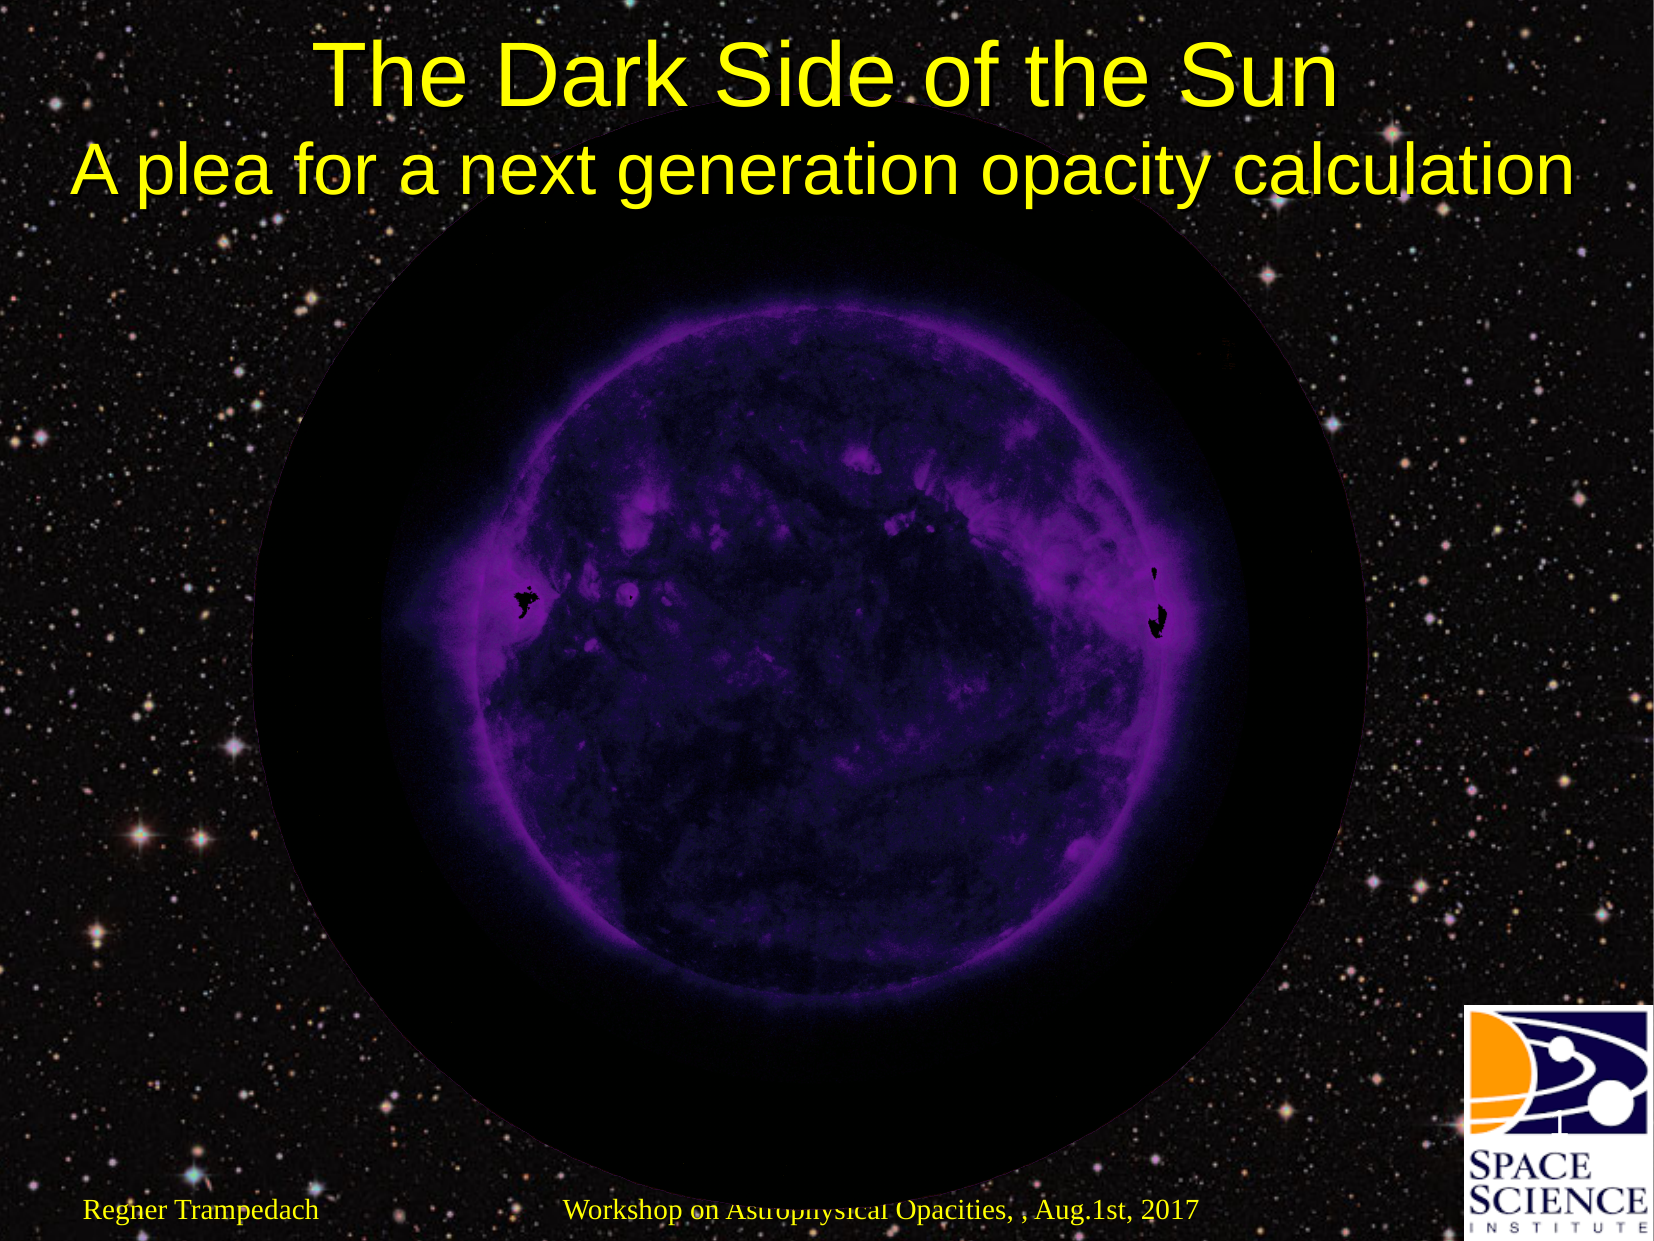

# The Dark Side of the Sun
A plea for a next generation opacity calculation